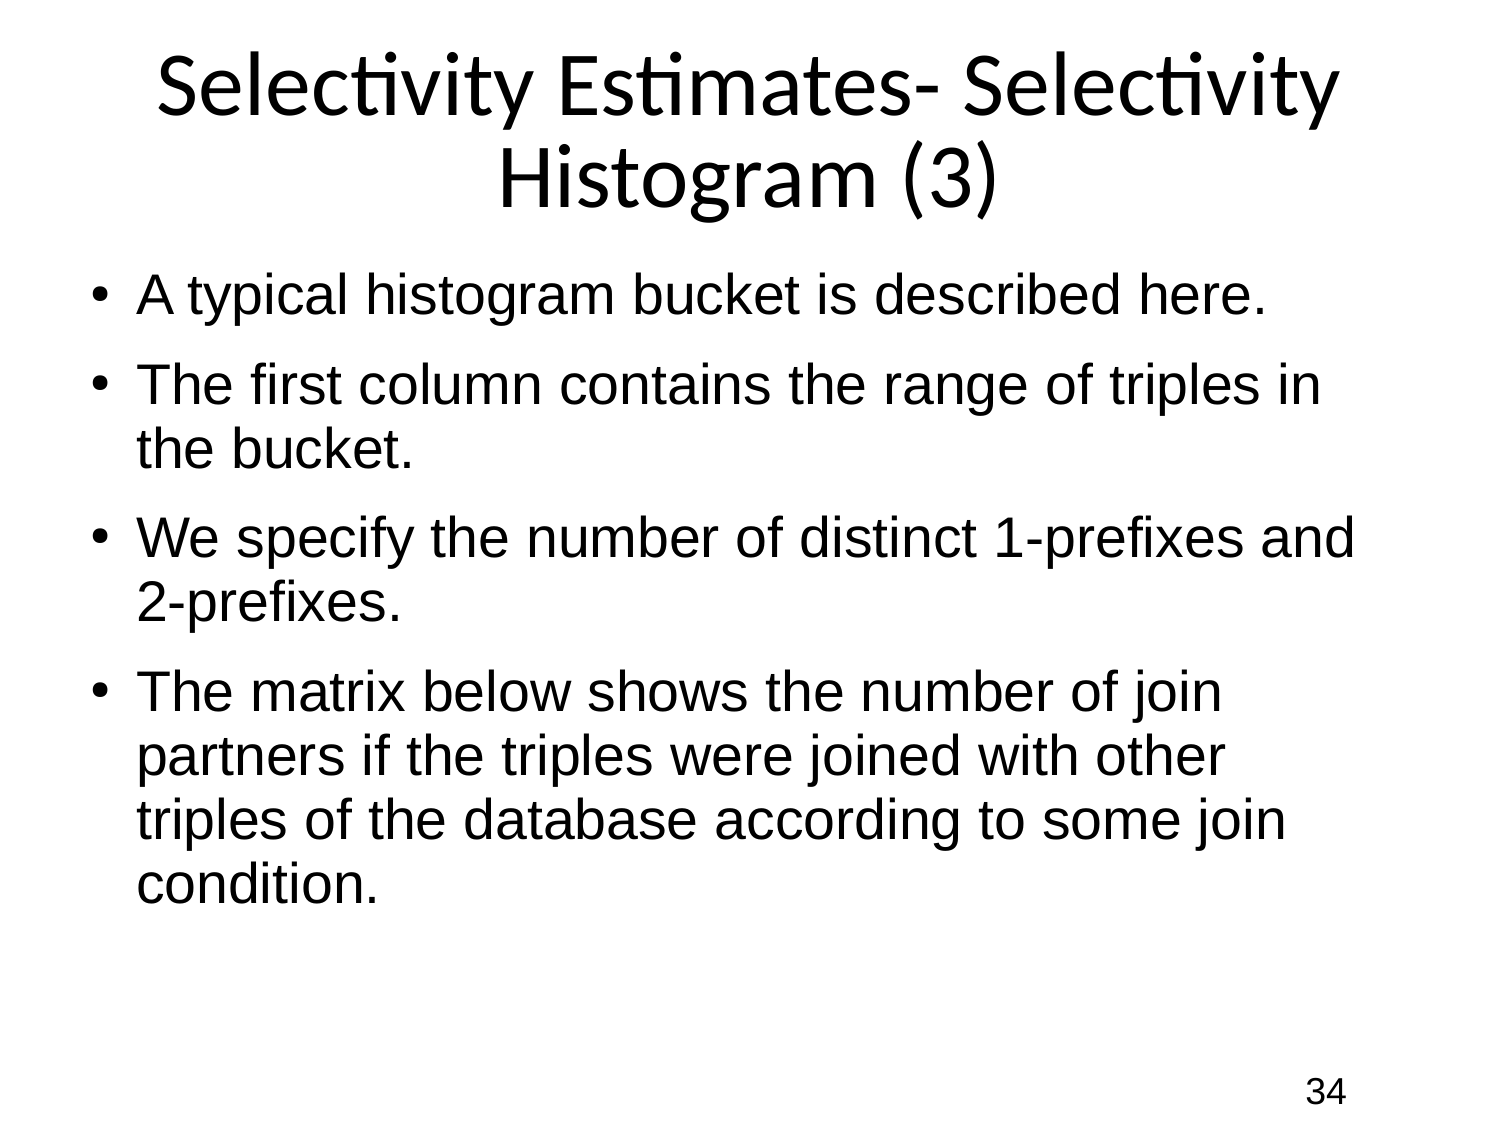

# Selectivity Estimates- Selectivity Histogram (3)
A typical histogram bucket is described here.
The first column contains the range of triples in the bucket.
We specify the number of distinct 1-prefixes and 2-prefixes.
The matrix below shows the number of join partners if the triples were joined with other triples of the database according to some join condition.